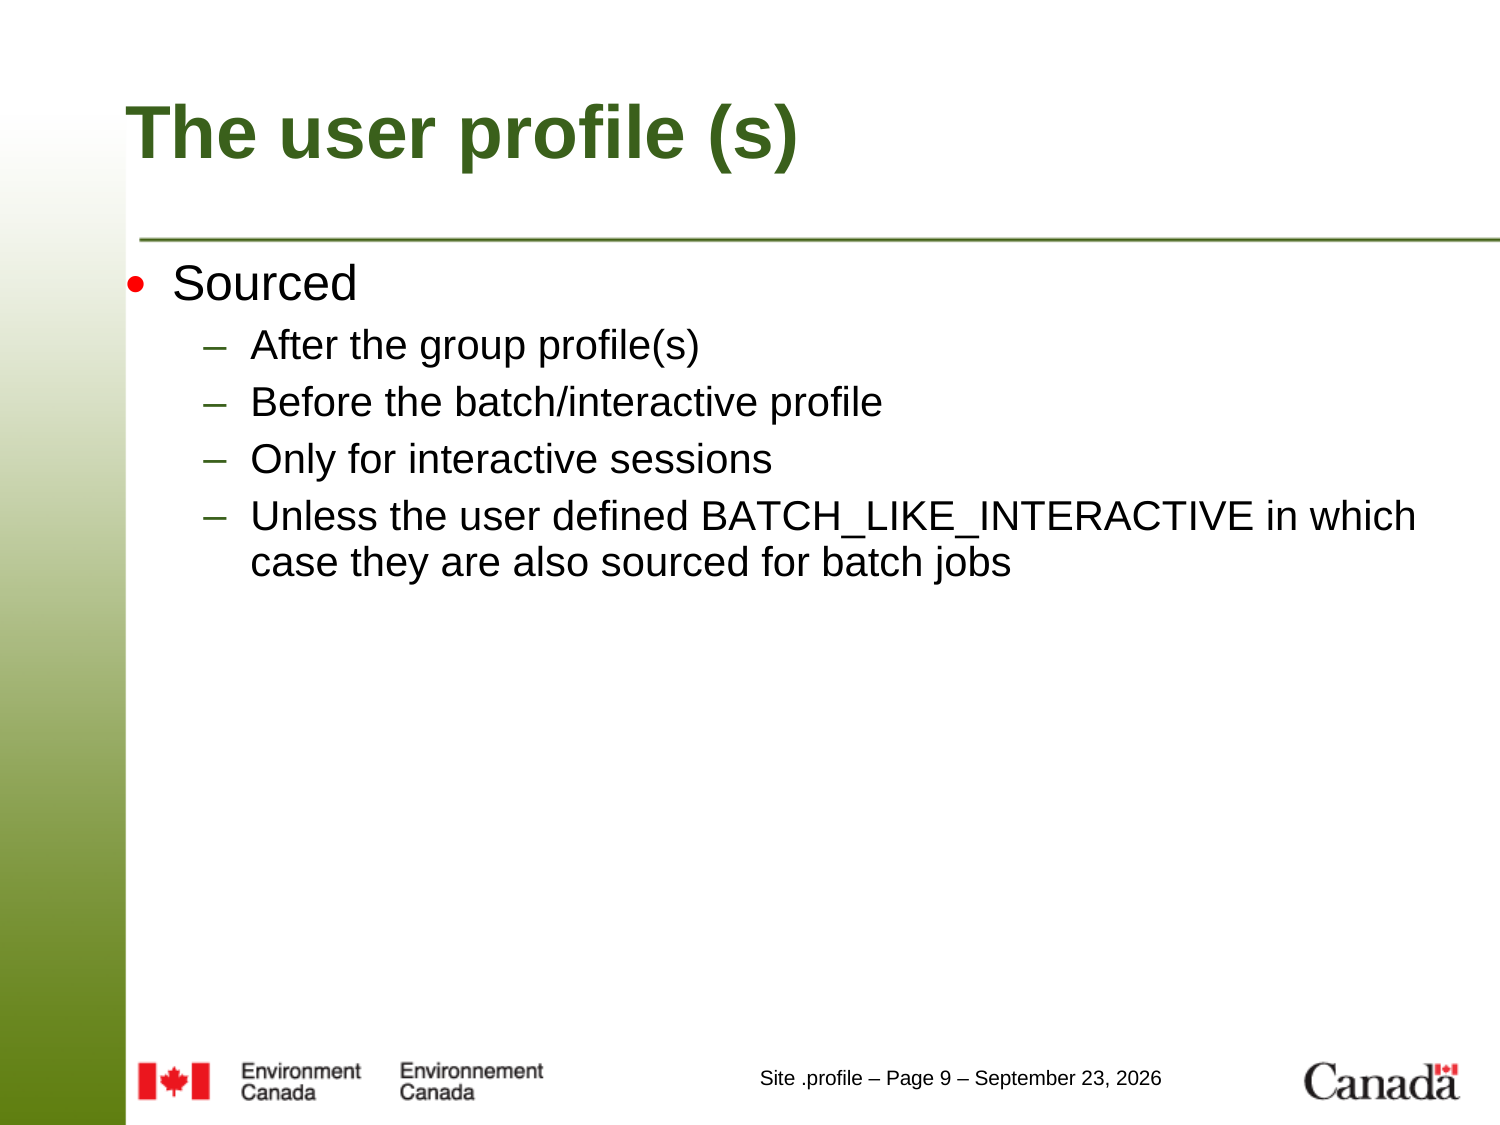

# The user profile (s)
Sourced
After the group profile(s)
Before the batch/interactive profile
Only for interactive sessions
Unless the user defined BATCH_LIKE_INTERACTIVE in which case they are also sourced for batch jobs